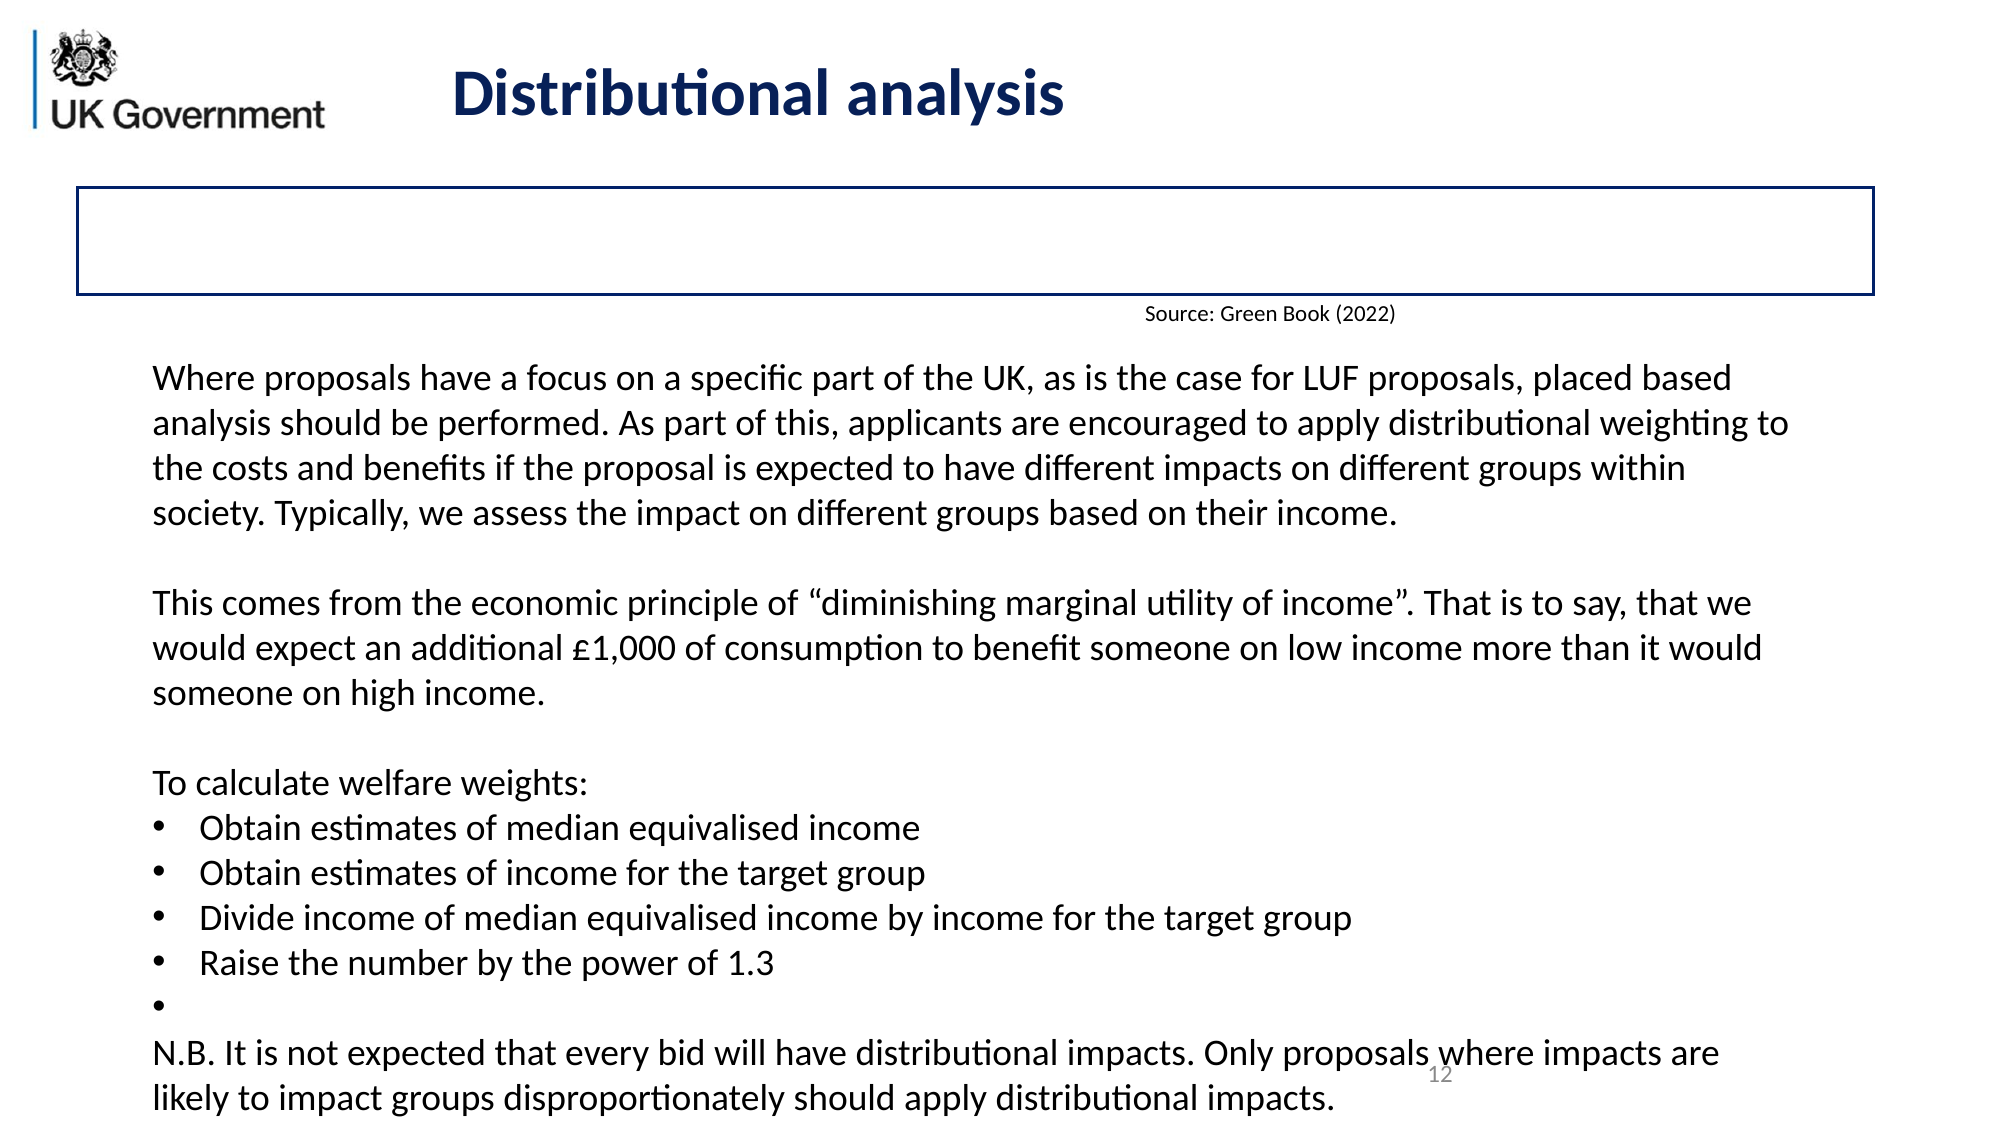

Distributional analysis
Source: Green Book (2022)
Where proposals have a focus on a specific part of the UK, as is the case for LUF proposals, placed based analysis should be performed. As part of this, applicants are encouraged to apply distributional weighting to the costs and benefits if the proposal is expected to have different impacts on different groups within society. Typically, we assess the impact on different groups based on their income.
This comes from the economic principle of “diminishing marginal utility of income”. That is to say, that we would expect an additional £1,000 of consumption to benefit someone on low income more than it would someone on high income.
To calculate welfare weights:
Obtain estimates of median equivalised income
Obtain estimates of income for the target group
Divide income of median equivalised income by income for the target group
Raise the number by the power of 1.3
N.B. It is not expected that every bid will have distributional impacts. Only proposals where impacts are likely to impact groups disproportionately should apply distributional impacts.
1